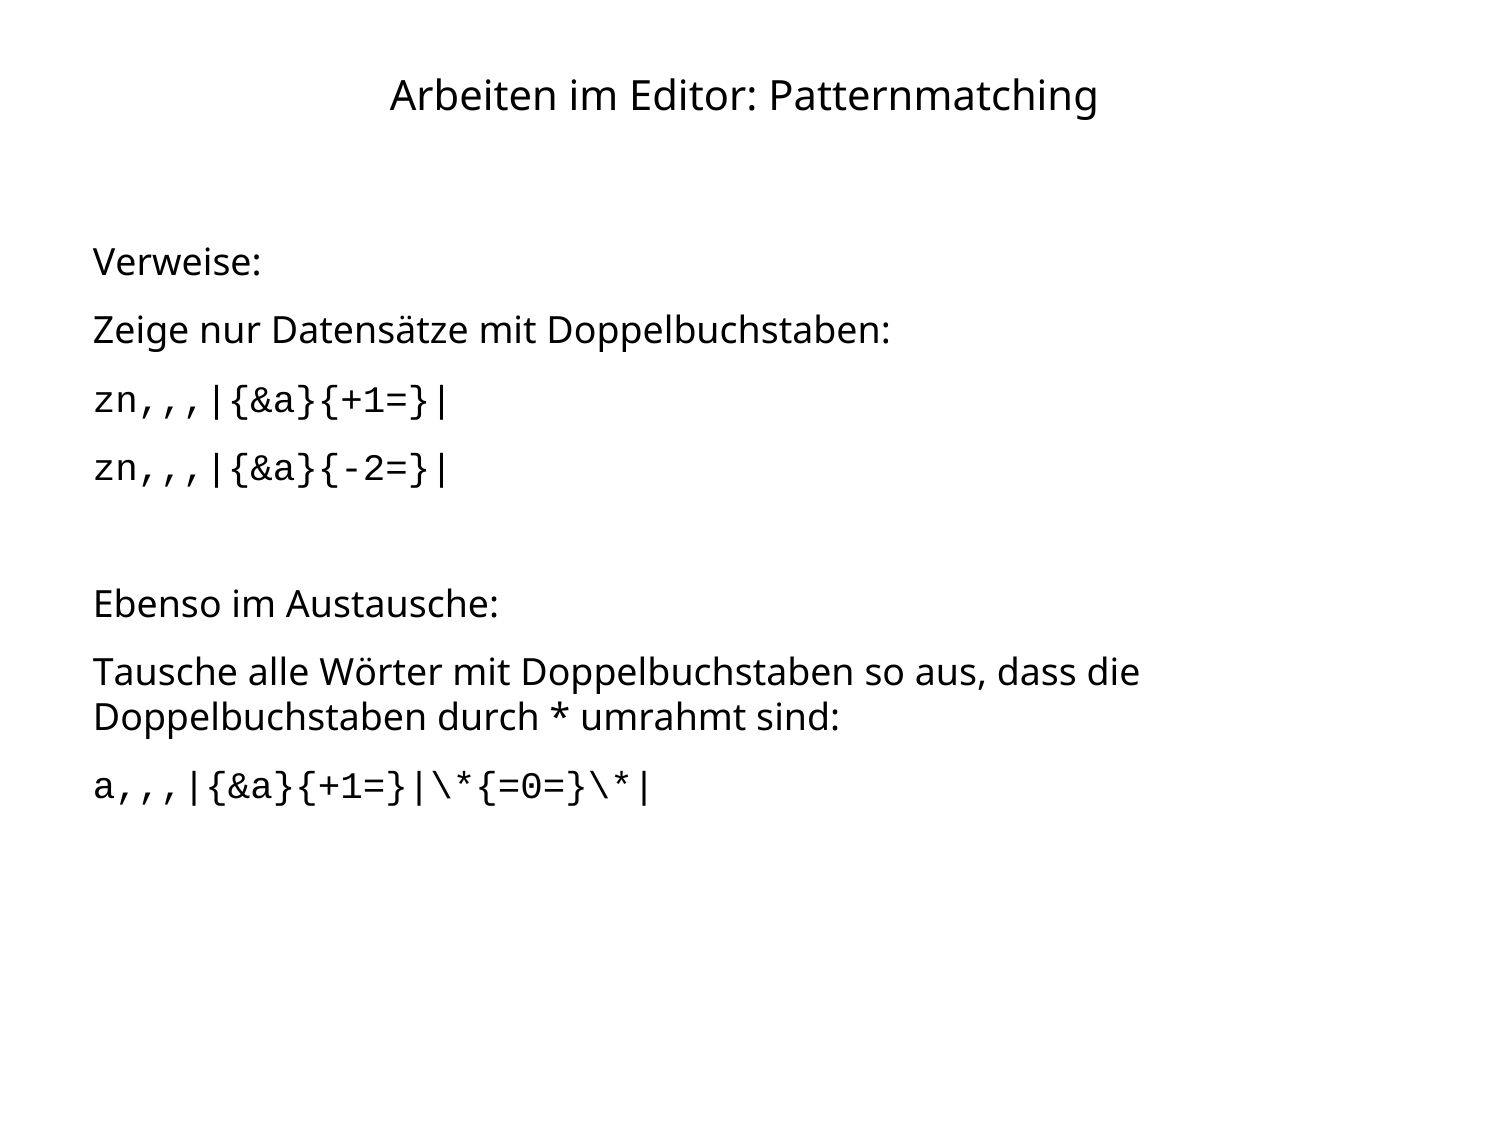

Arbeiten im Editor: Patternmatching
Verweise:
Zeige nur Datensätze mit Doppelbuchstaben:
zn,,,|{&a}{+1=}|
zn,,,|{&a}{-2=}|
Ebenso im Austausche:
Tausche alle Wörter mit Doppelbuchstaben so aus, dass die Doppelbuchstaben durch * umrahmt sind:
a,,,|{&a}{+1=}|\*{=0=}\*|